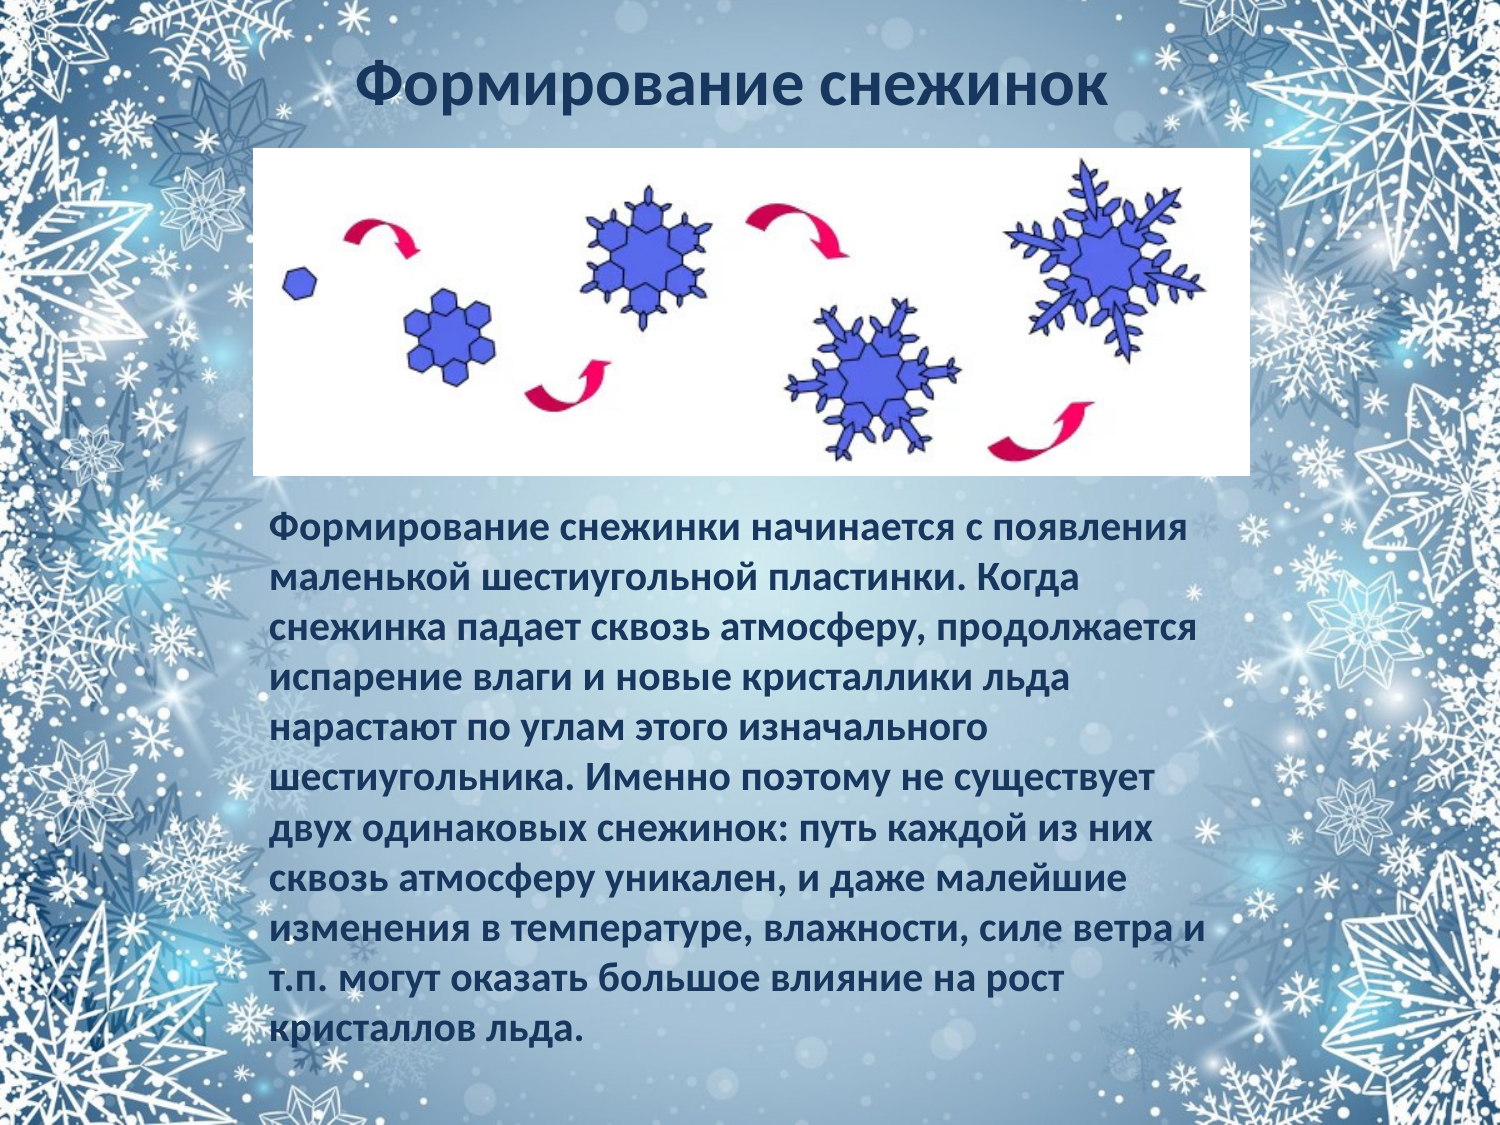

Формирование снежинок
Формирование снежинки начинается с появления маленькой шестиугольной пластинки. Когда снежинка падает сквозь атмосферу, продолжается испарение влаги и новые кристаллики льда нарастают по углам этого изначального шестиугольника. Именно поэтому не существует двух одинаковых снежинок: путь каждой из них сквозь атмосферу уникален, и даже малейшие изменения в температуре, влажности, силе ветра и т.п. могут оказать большое влияние на рост кристаллов льда.